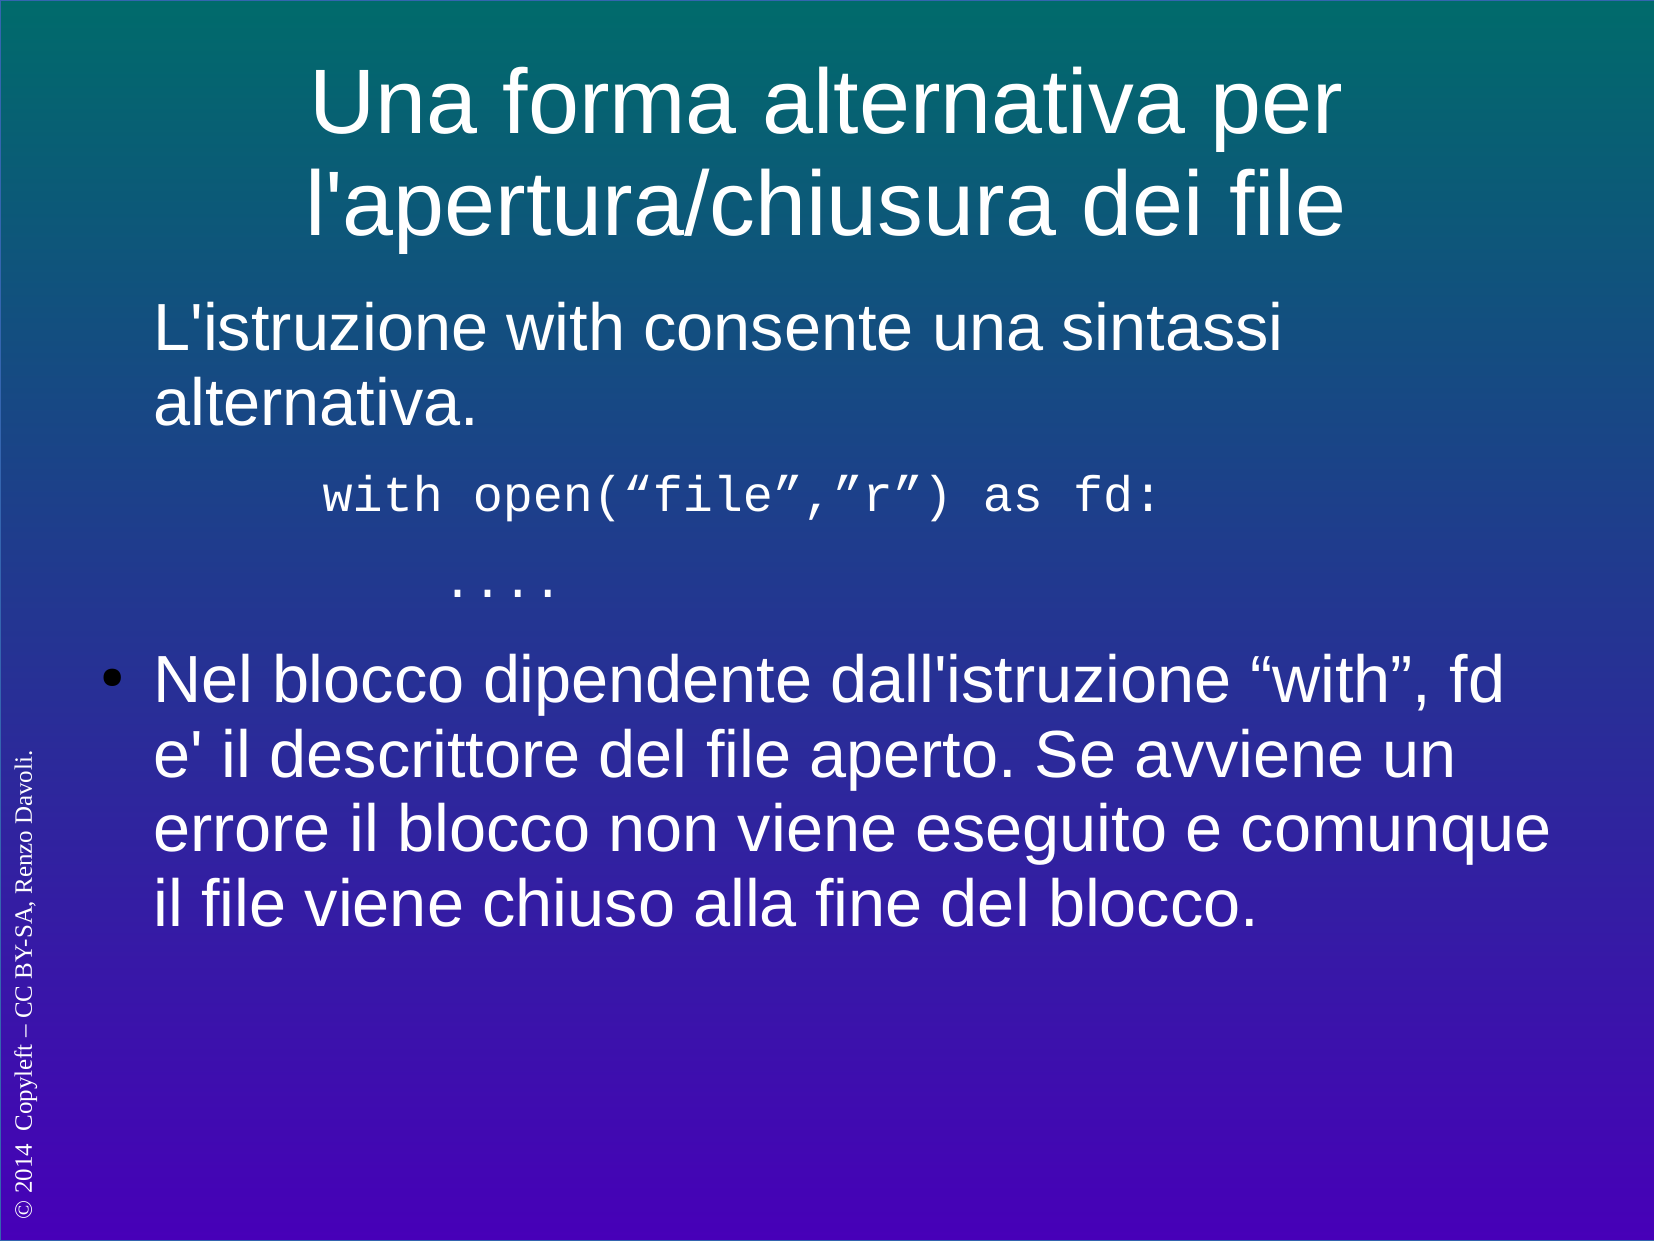

# Una forma alternativa per l'apertura/chiusura dei file
L'istruzione with consente una sintassi alternativa.
 with open(“file”,”r”) as fd:
 ....
Nel blocco dipendente dall'istruzione “with”, fd e' il descrittore del file aperto. Se avviene un errore il blocco non viene eseguito e comunque il file viene chiuso alla fine del blocco.